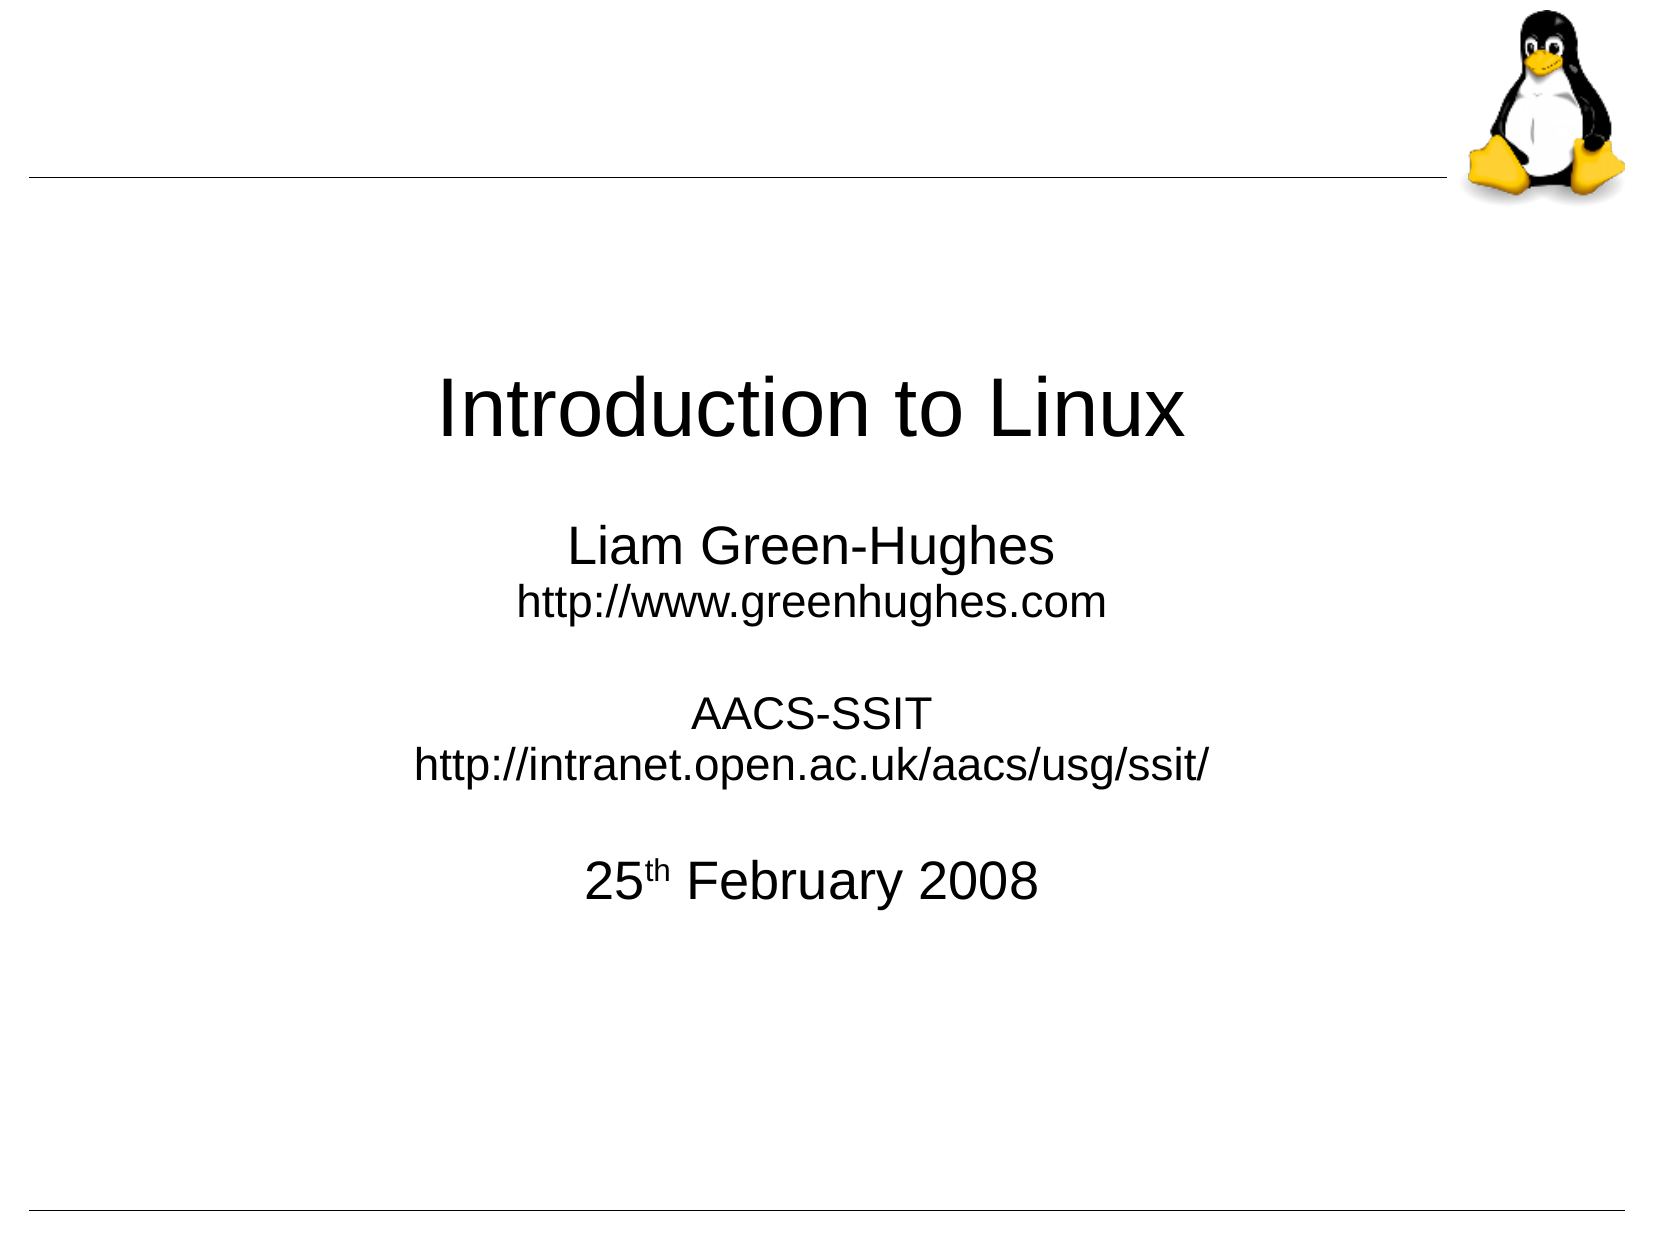

Introduction to Linux
Liam Green-Hughes
http://www.greenhughes.com
AACS-SSIT
http://intranet.open.ac.uk/aacs/usg/ssit/
25th February 2008